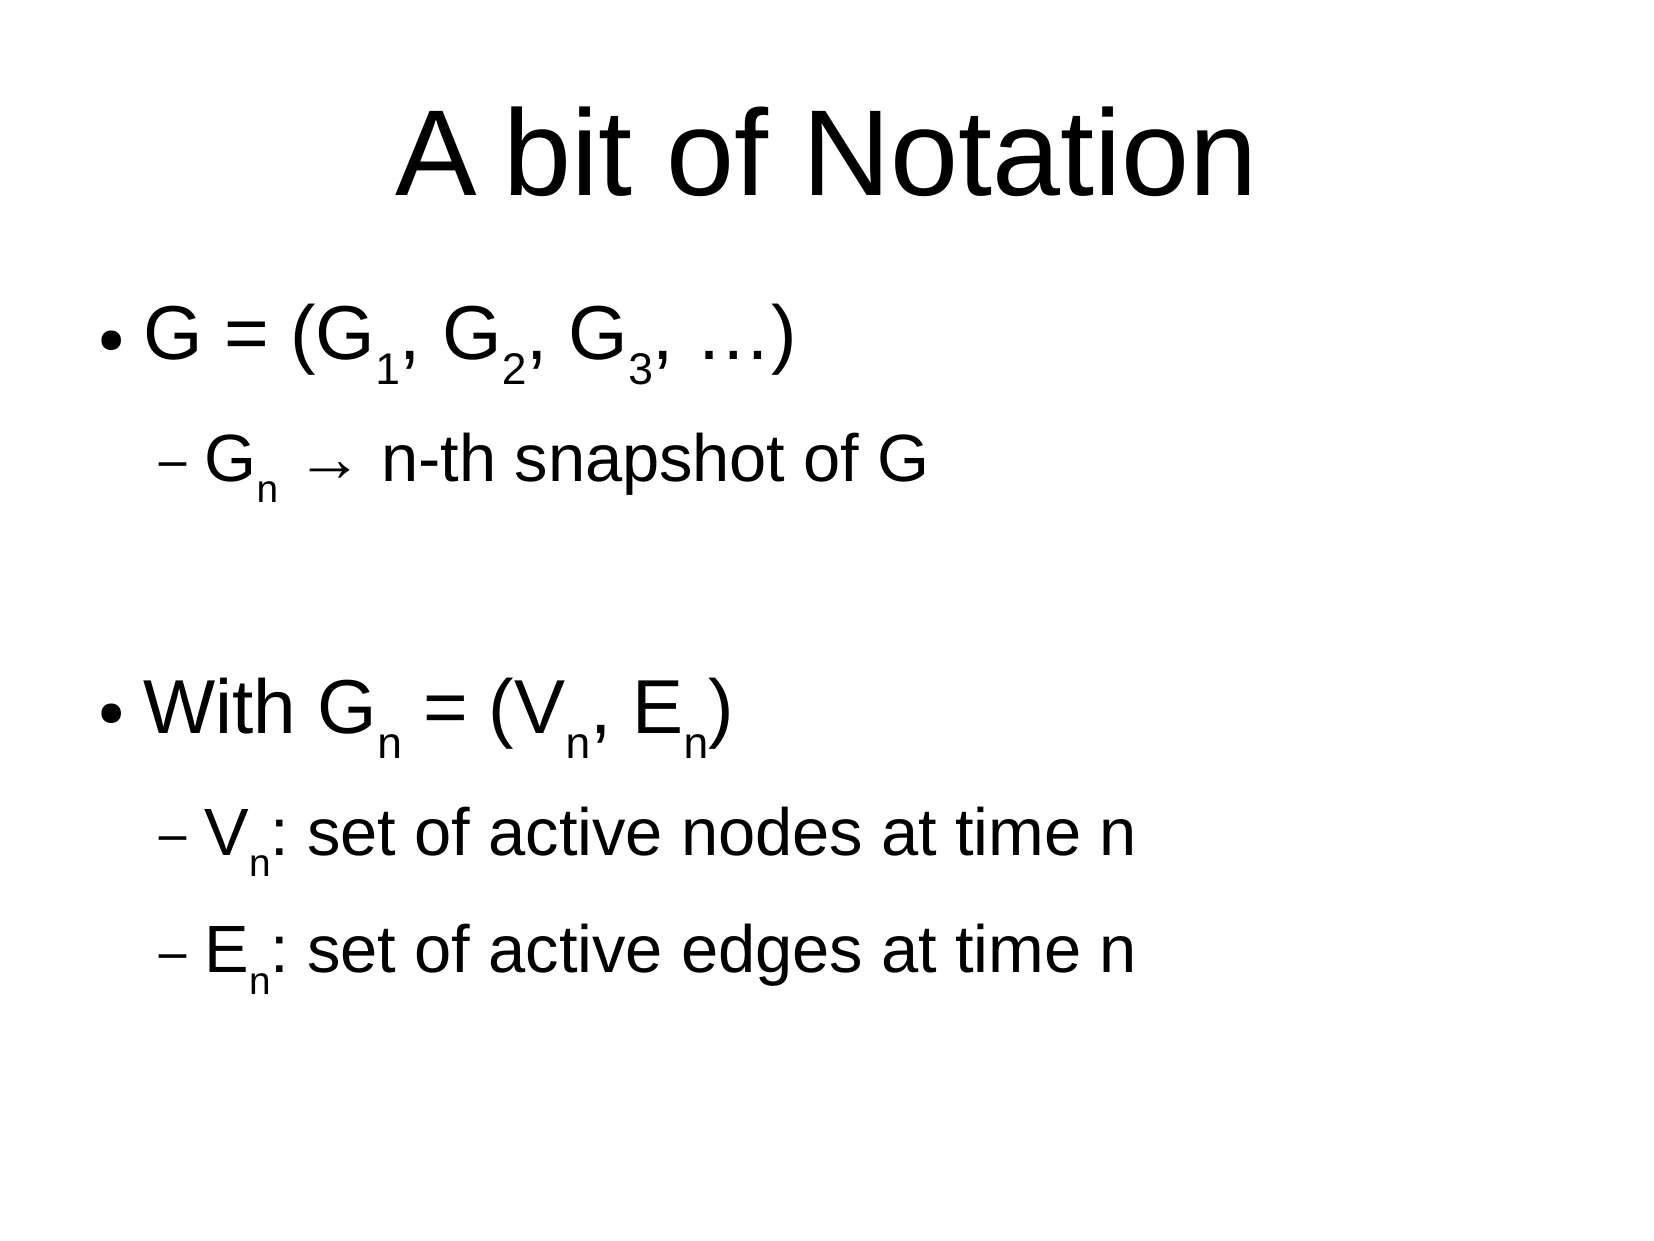

# A bit of Notation
G = (G1, G2, G3, …)
Gn → n-th snapshot of G
With Gn = (Vn, En)
Vn: set of active nodes at time n
En: set of active edges at time n